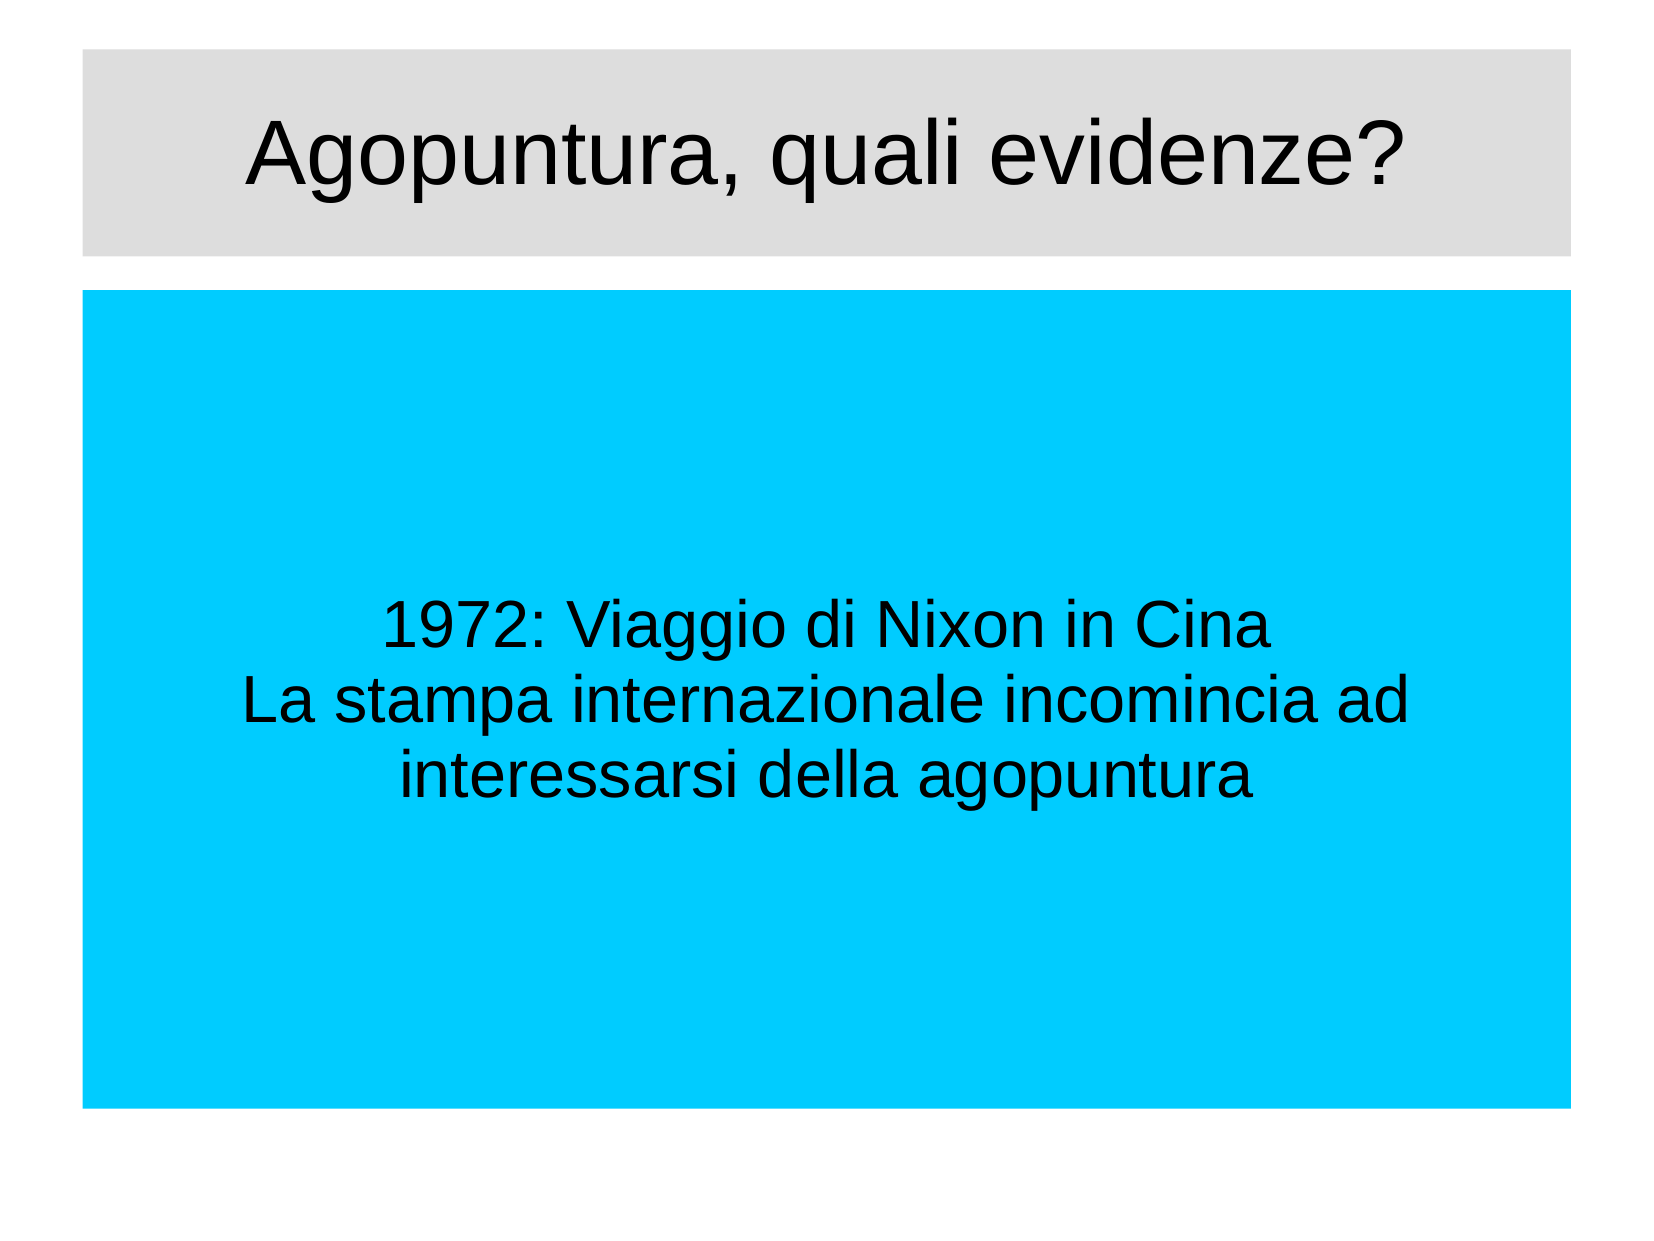

# Agopuntura, quali evidenze?
1972: Viaggio di Nixon in Cina
La stampa internazionale incomincia ad interessarsi della agopuntura